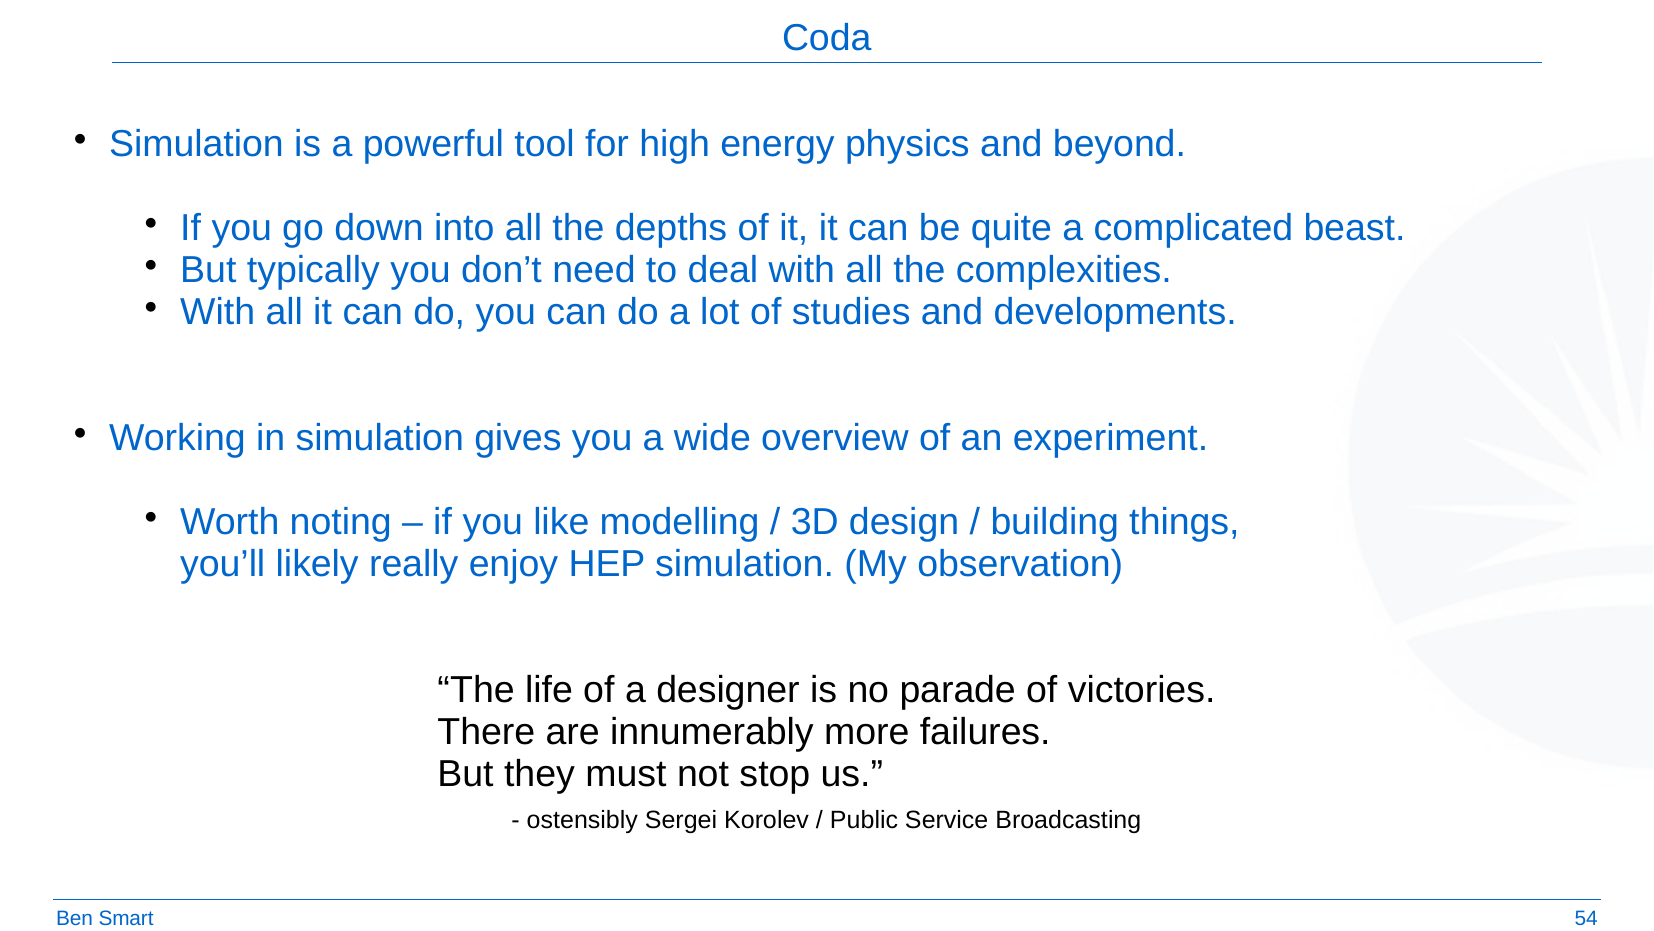

Coda
Simulation is a powerful tool for high energy physics and beyond.
If you go down into all the depths of it, it can be quite a complicated beast.
But typically you don’t need to deal with all the complexities.
With all it can do, you can do a lot of studies and developments.
Working in simulation gives you a wide overview of an experiment.
Worth noting – if you like modelling / 3D design / building things,
you’ll likely really enjoy HEP simulation. (My observation)
“The life of a designer is no parade of victories.
There are innumerably more failures.
But they must not stop us.”
	- ostensibly Sergei Korolev / Public Service Broadcasting
Ben Smart